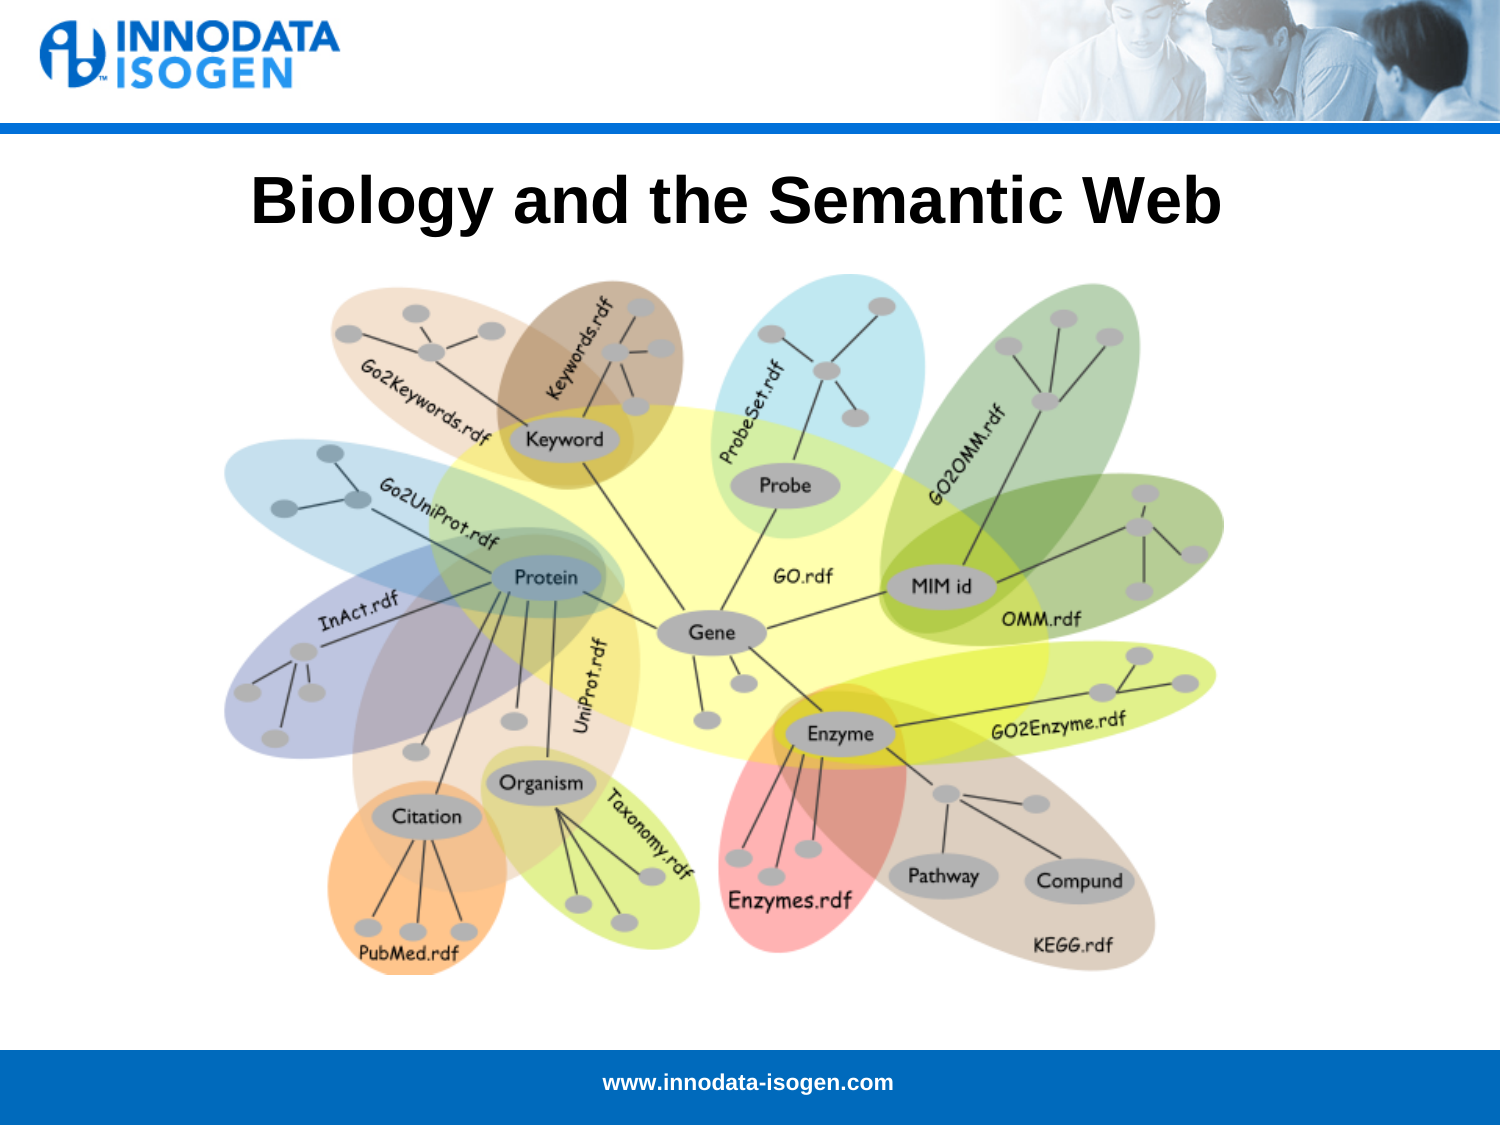

# Biology and the Semantic Web
44